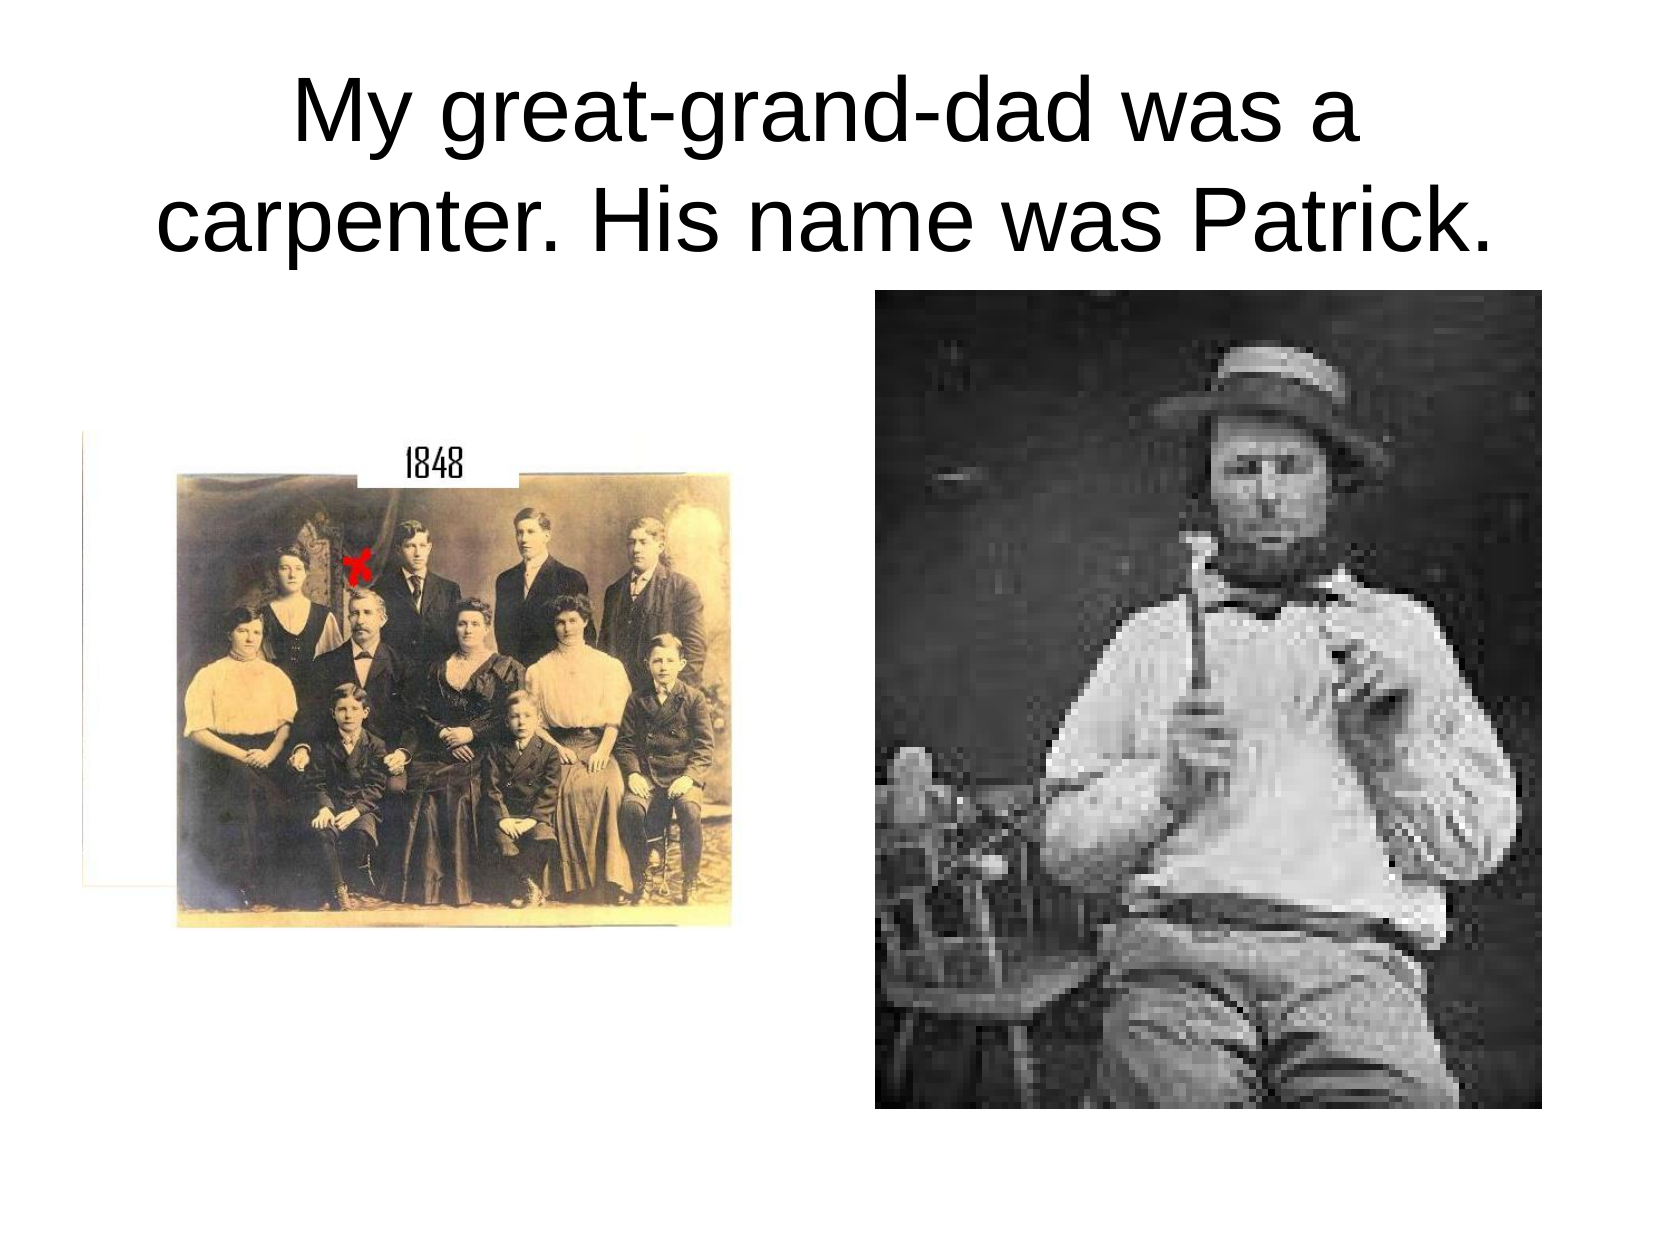

# My great-grand-dad was a carpenter. His name was Patrick.